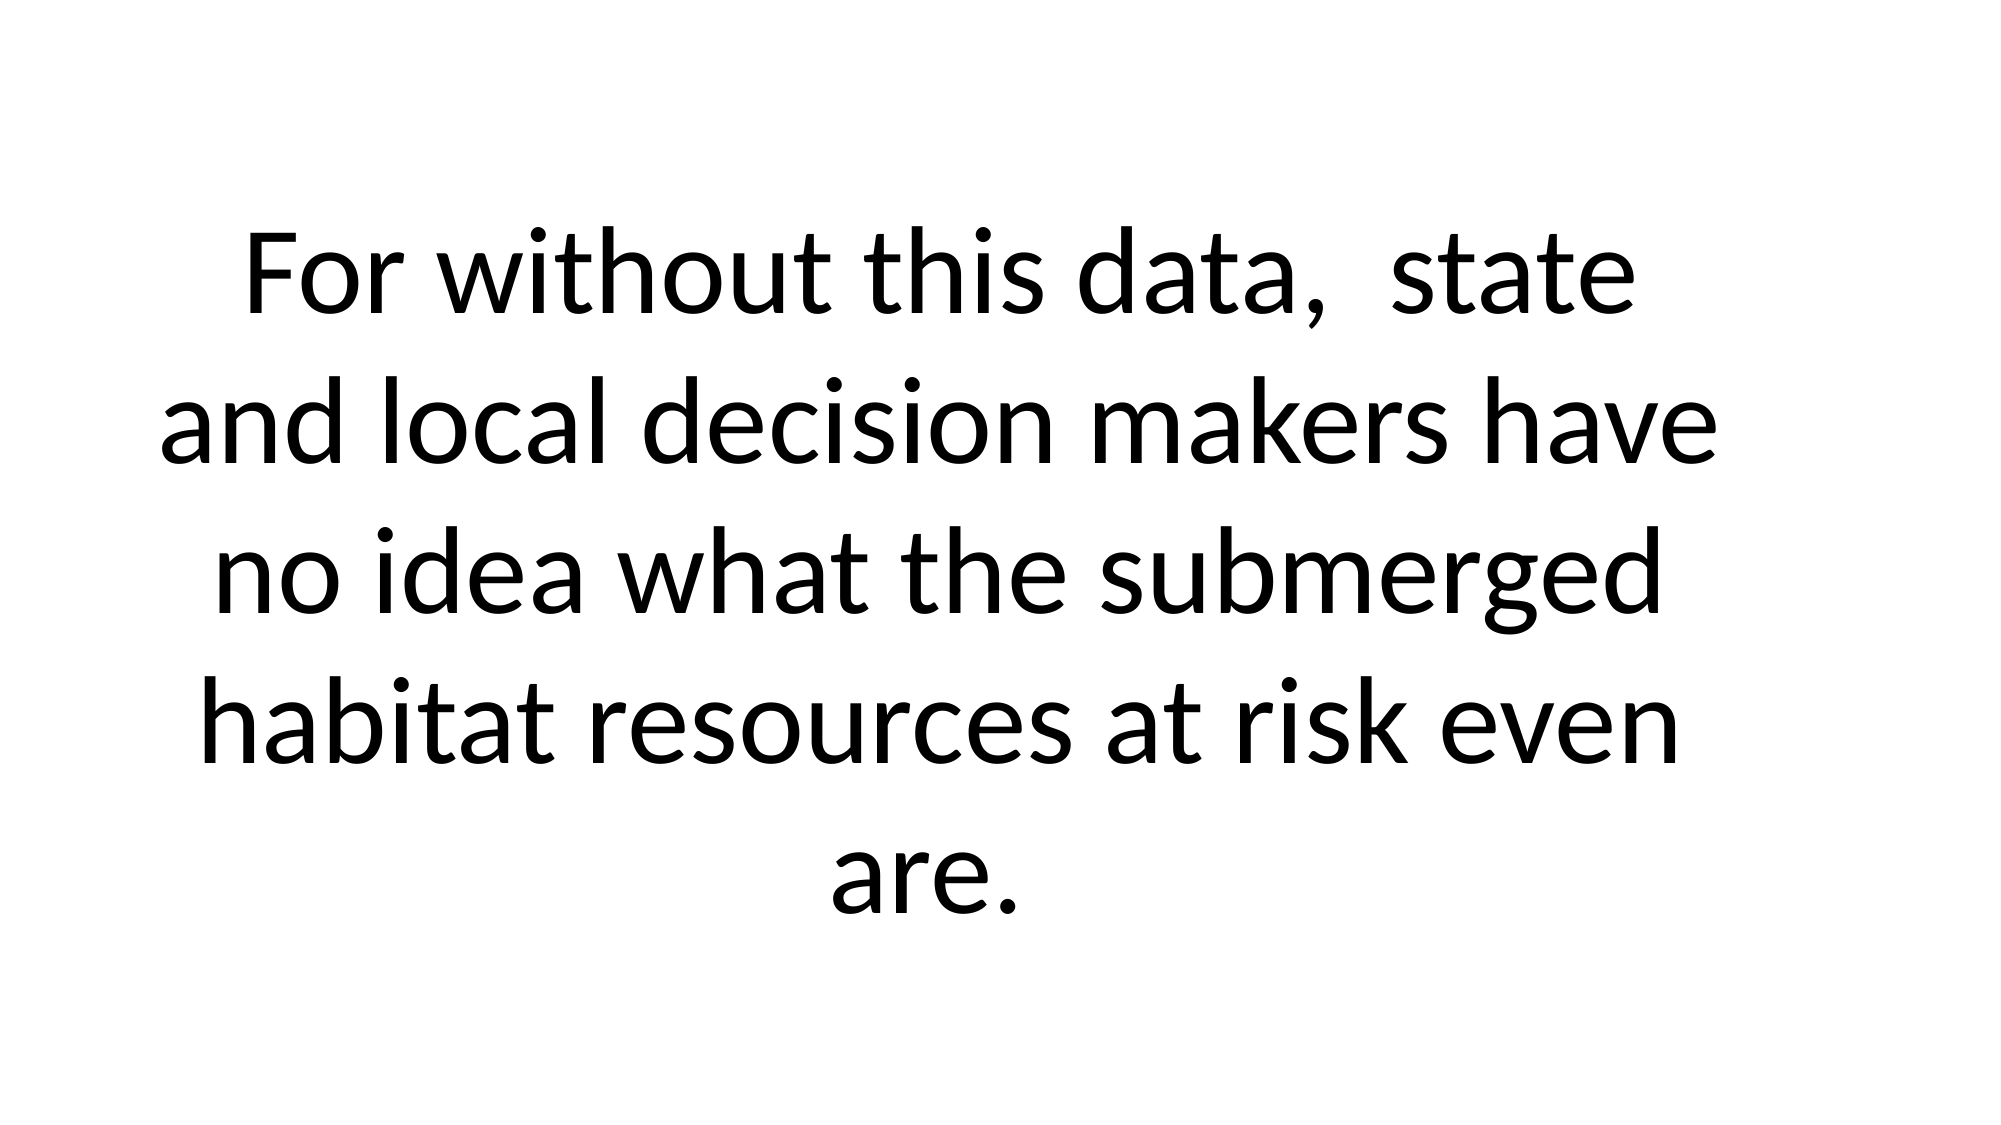

For without this data,  state and local decision makers have no idea what the submerged habitat resources at risk even are.